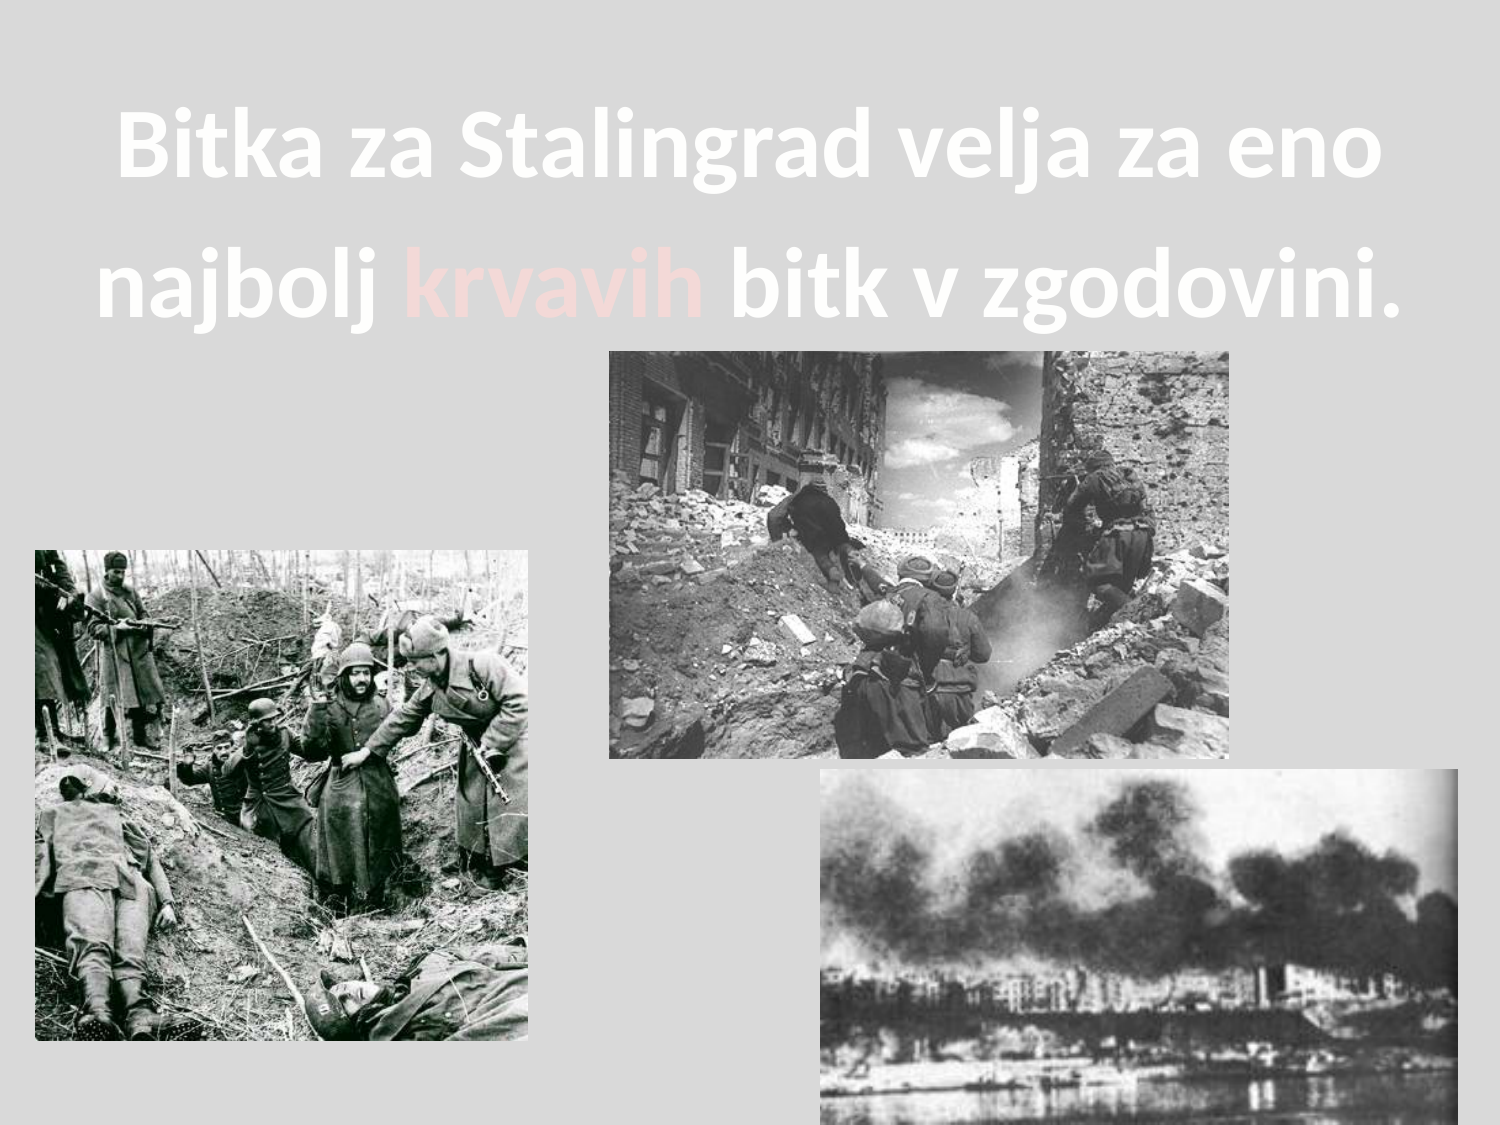

#
Bitka za Stalingrad velja za eno
najbolj krvavih bitk v zgodovini.